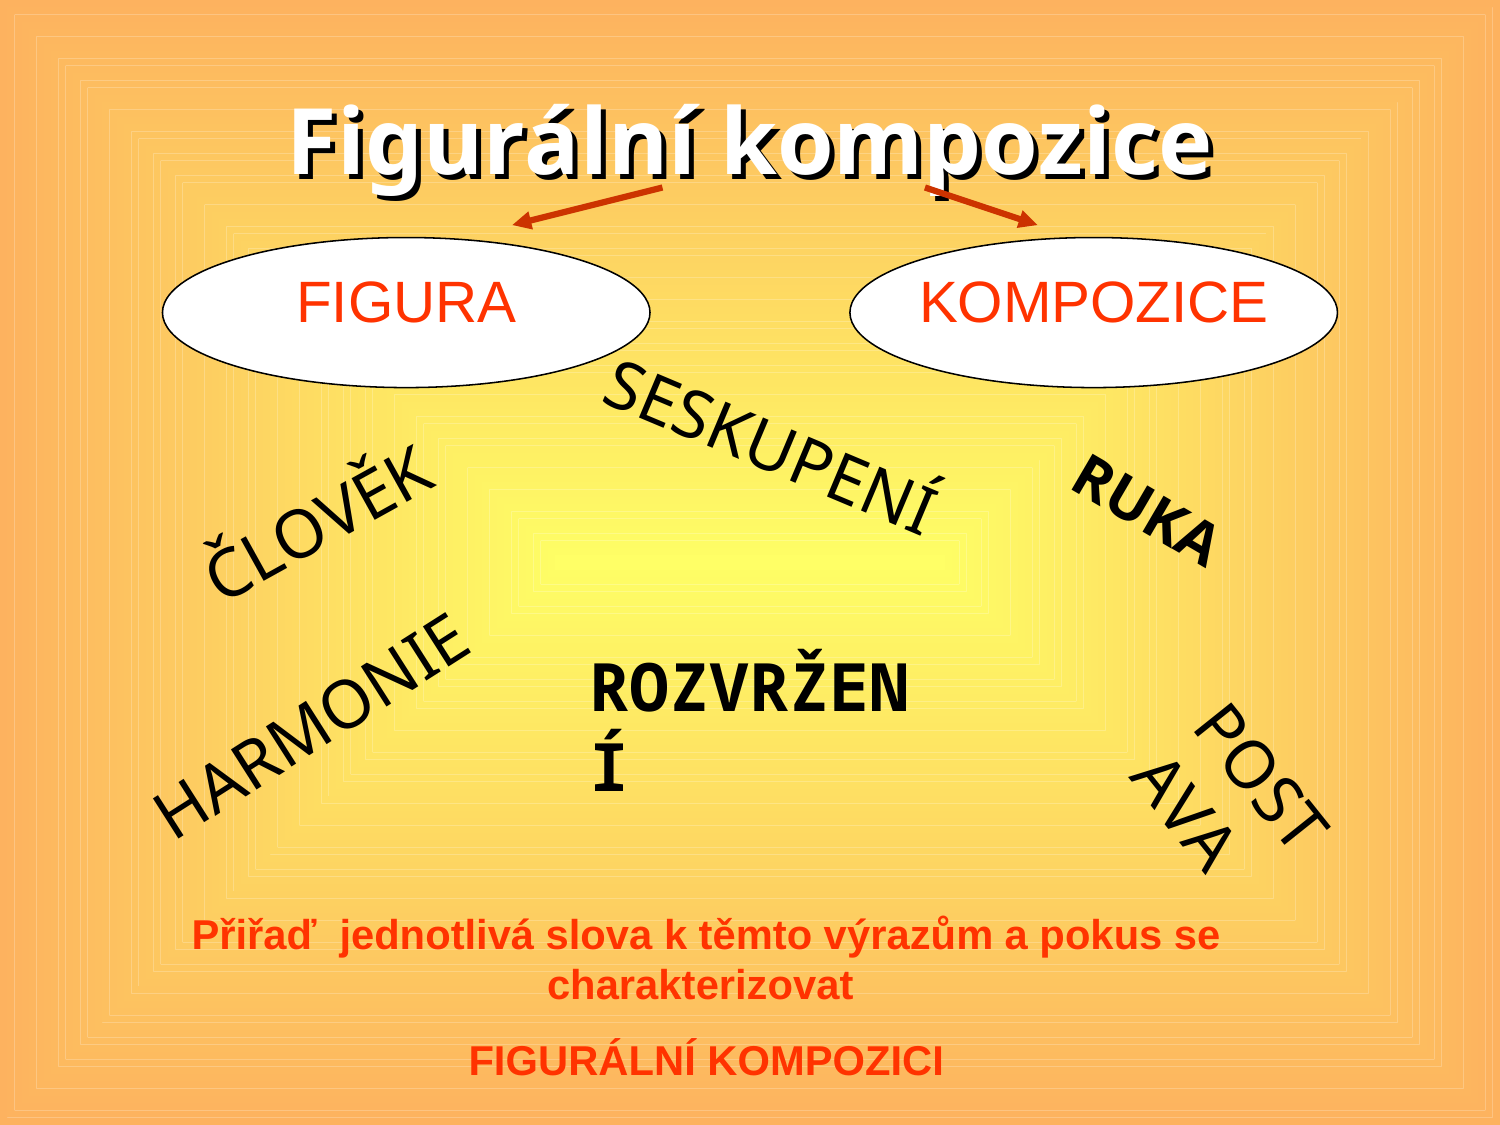

# Figurální kompozice
FIGURA
KOMPOZICE
SESKUPENÍ
ČLOVĚK
RUKA
ROZVRŽENÍ
HARMONIE
POSTAVA
Přiřaď jednotlivá slova k těmto výrazům a pokus se charakterizovat
FIGURÁLNÍ KOMPOZICI